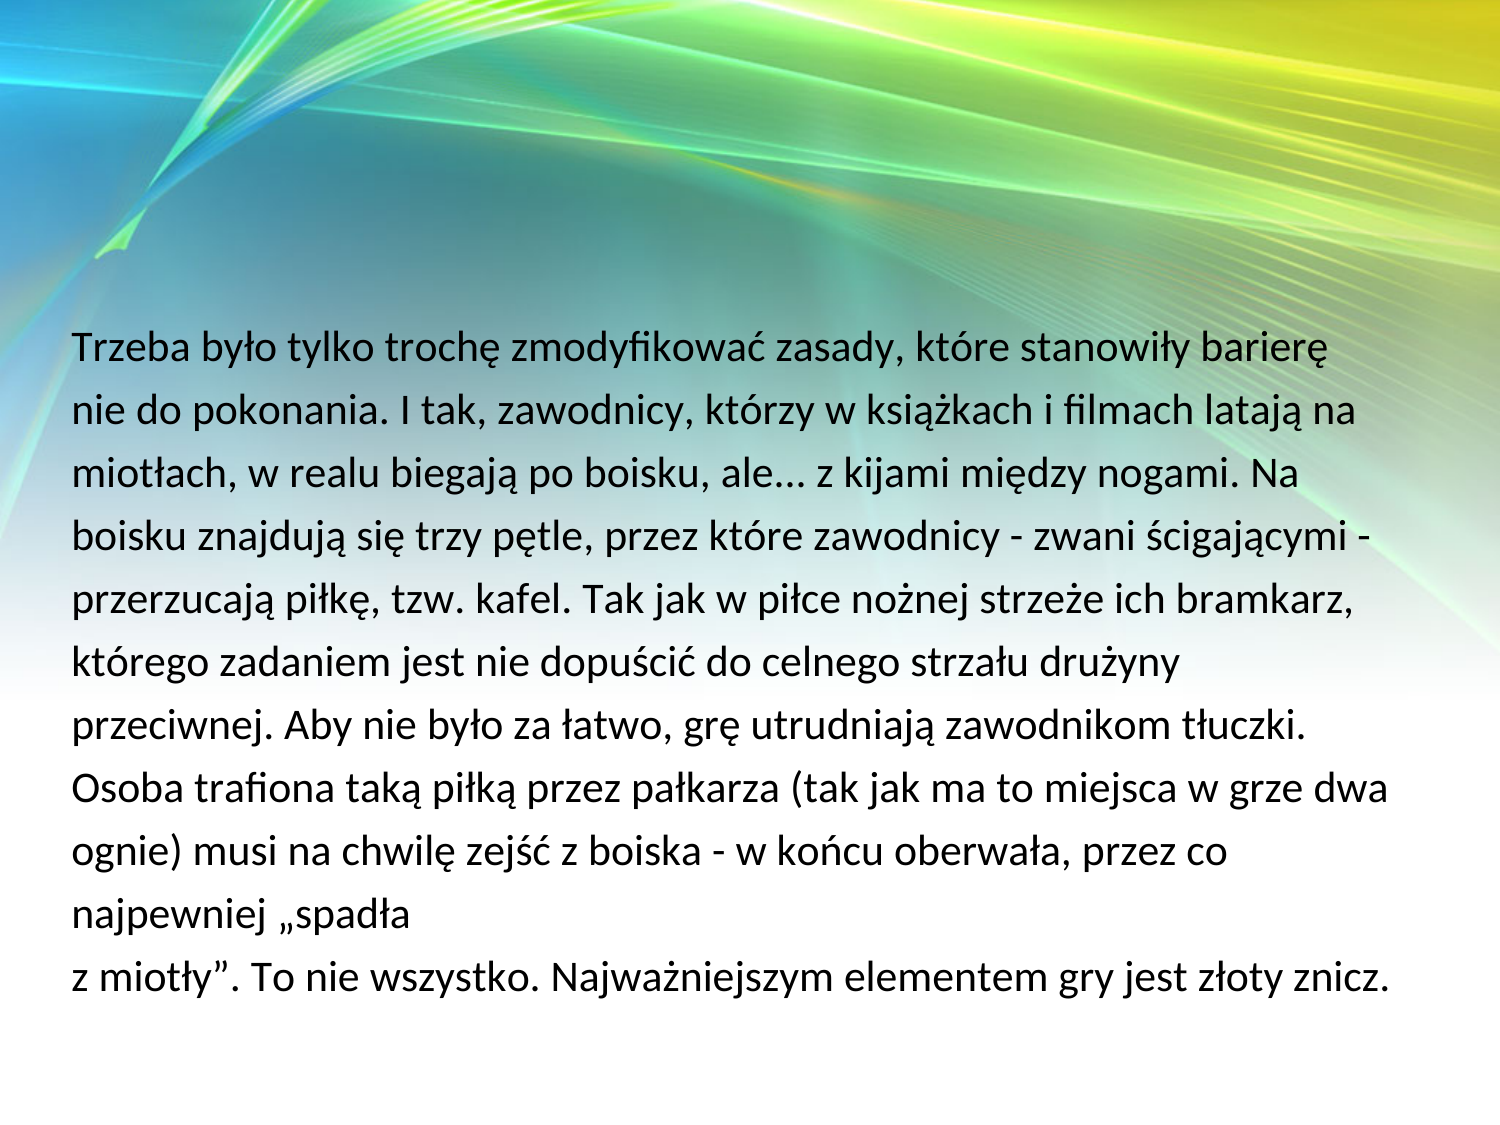

Trzeba było tylko trochę zmodyfikować zasady, które stanowiły barierę nie do pokonania. I tak, zawodnicy, którzy w książkach i filmach latają na miotłach, w realu biegają po boisku, ale... z kijami między nogami. Na boisku znajdują się trzy pętle, przez które zawodnicy - zwani ścigającymi - przerzucają piłkę, tzw. kafel. Tak jak w piłce nożnej strzeże ich bramkarz, którego zadaniem jest nie dopuścić do celnego strzału drużyny przeciwnej. Aby nie było za łatwo, grę utrudniają zawodnikom tłuczki. Osoba trafiona taką piłką przez pałkarza (tak jak ma to miejsca w grze dwa ognie) musi na chwilę zejść z boiska - w końcu oberwała, przez co najpewniej „spadła
z miotły”. To nie wszystko. Najważniejszym elementem gry jest złoty znicz.